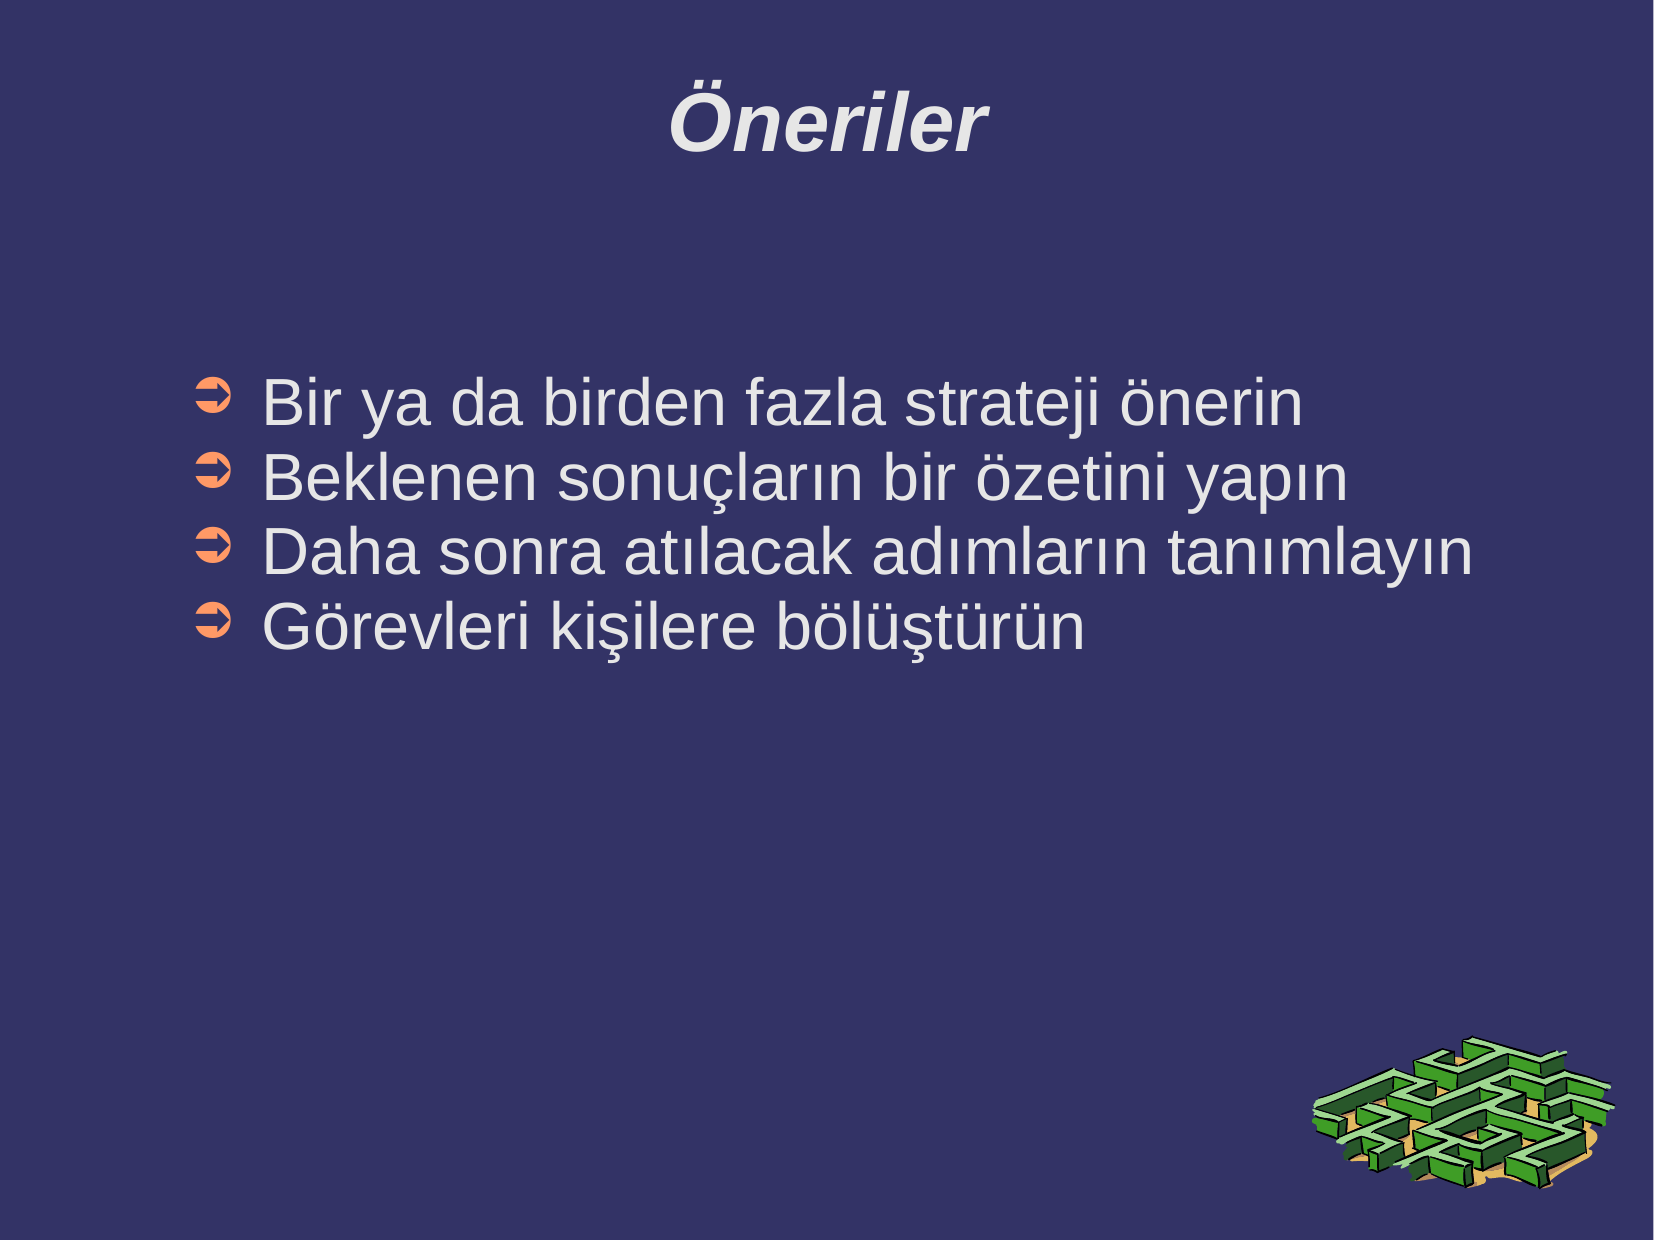

# Öneriler
Bir ya da birden fazla strateji önerin
Beklenen sonuçların bir özetini yapın
Daha sonra atılacak adımların tanımlayın
Görevleri kişilere bölüştürün